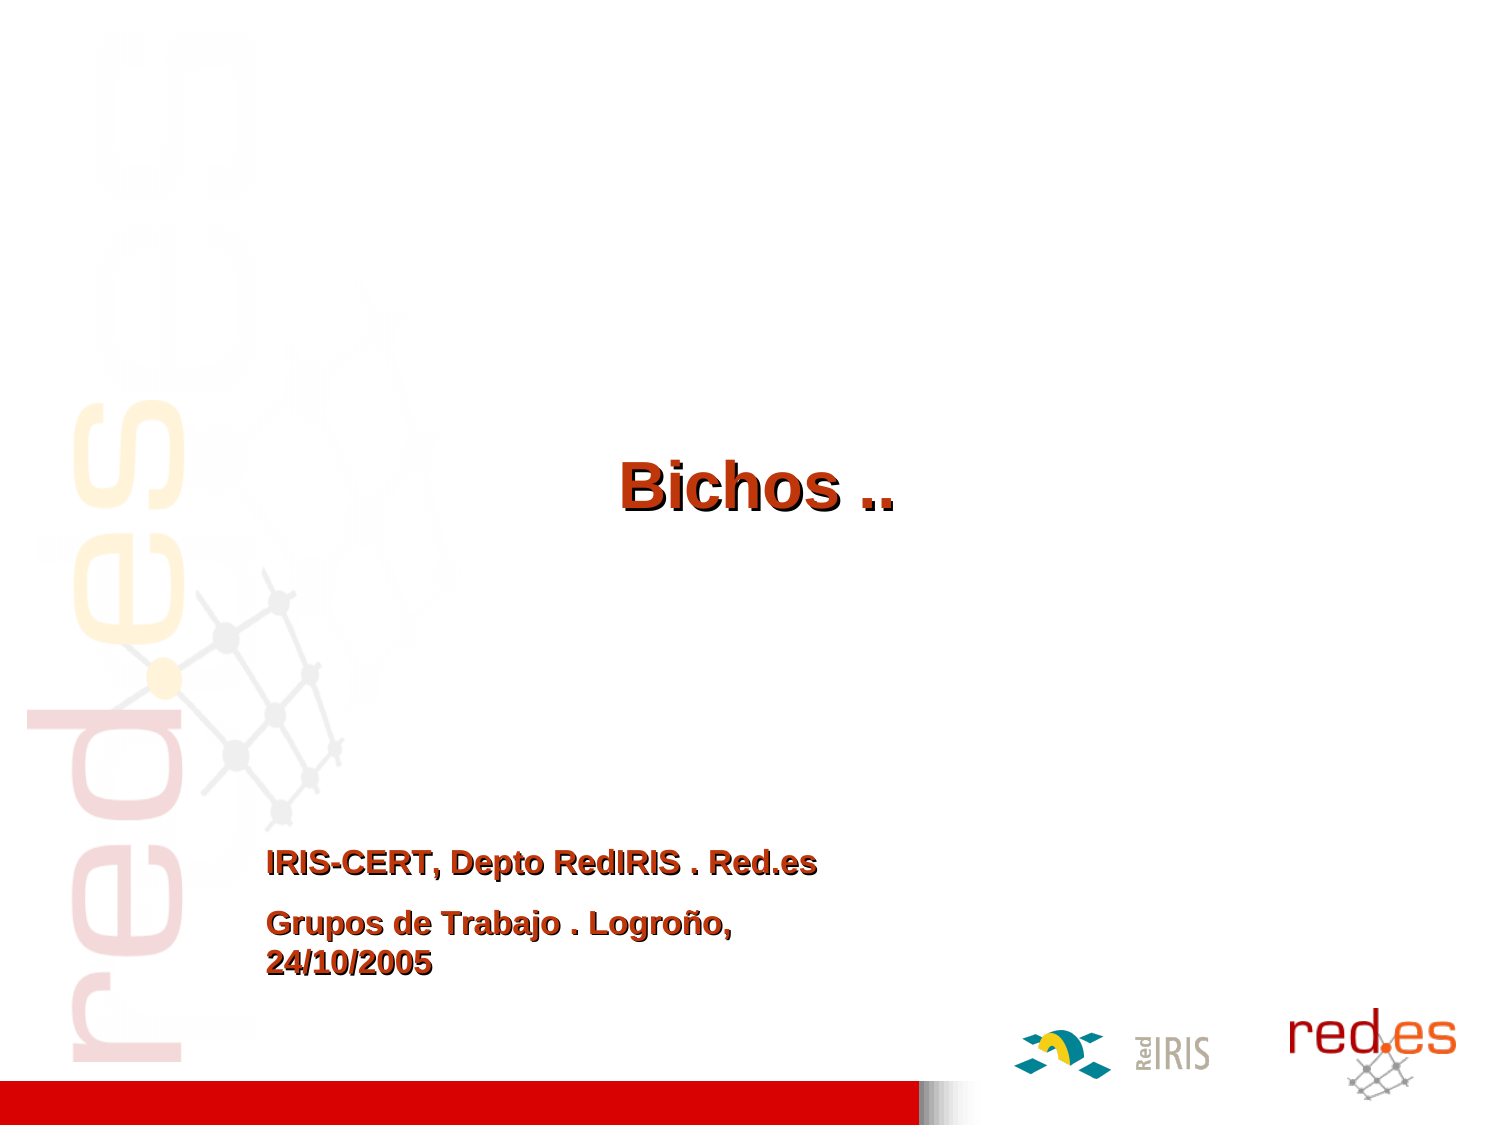

Bichos ..
IRIS-CERT, Depto RedIRIS . Red.es
Grupos de Trabajo . Logroño, 24/10/2005